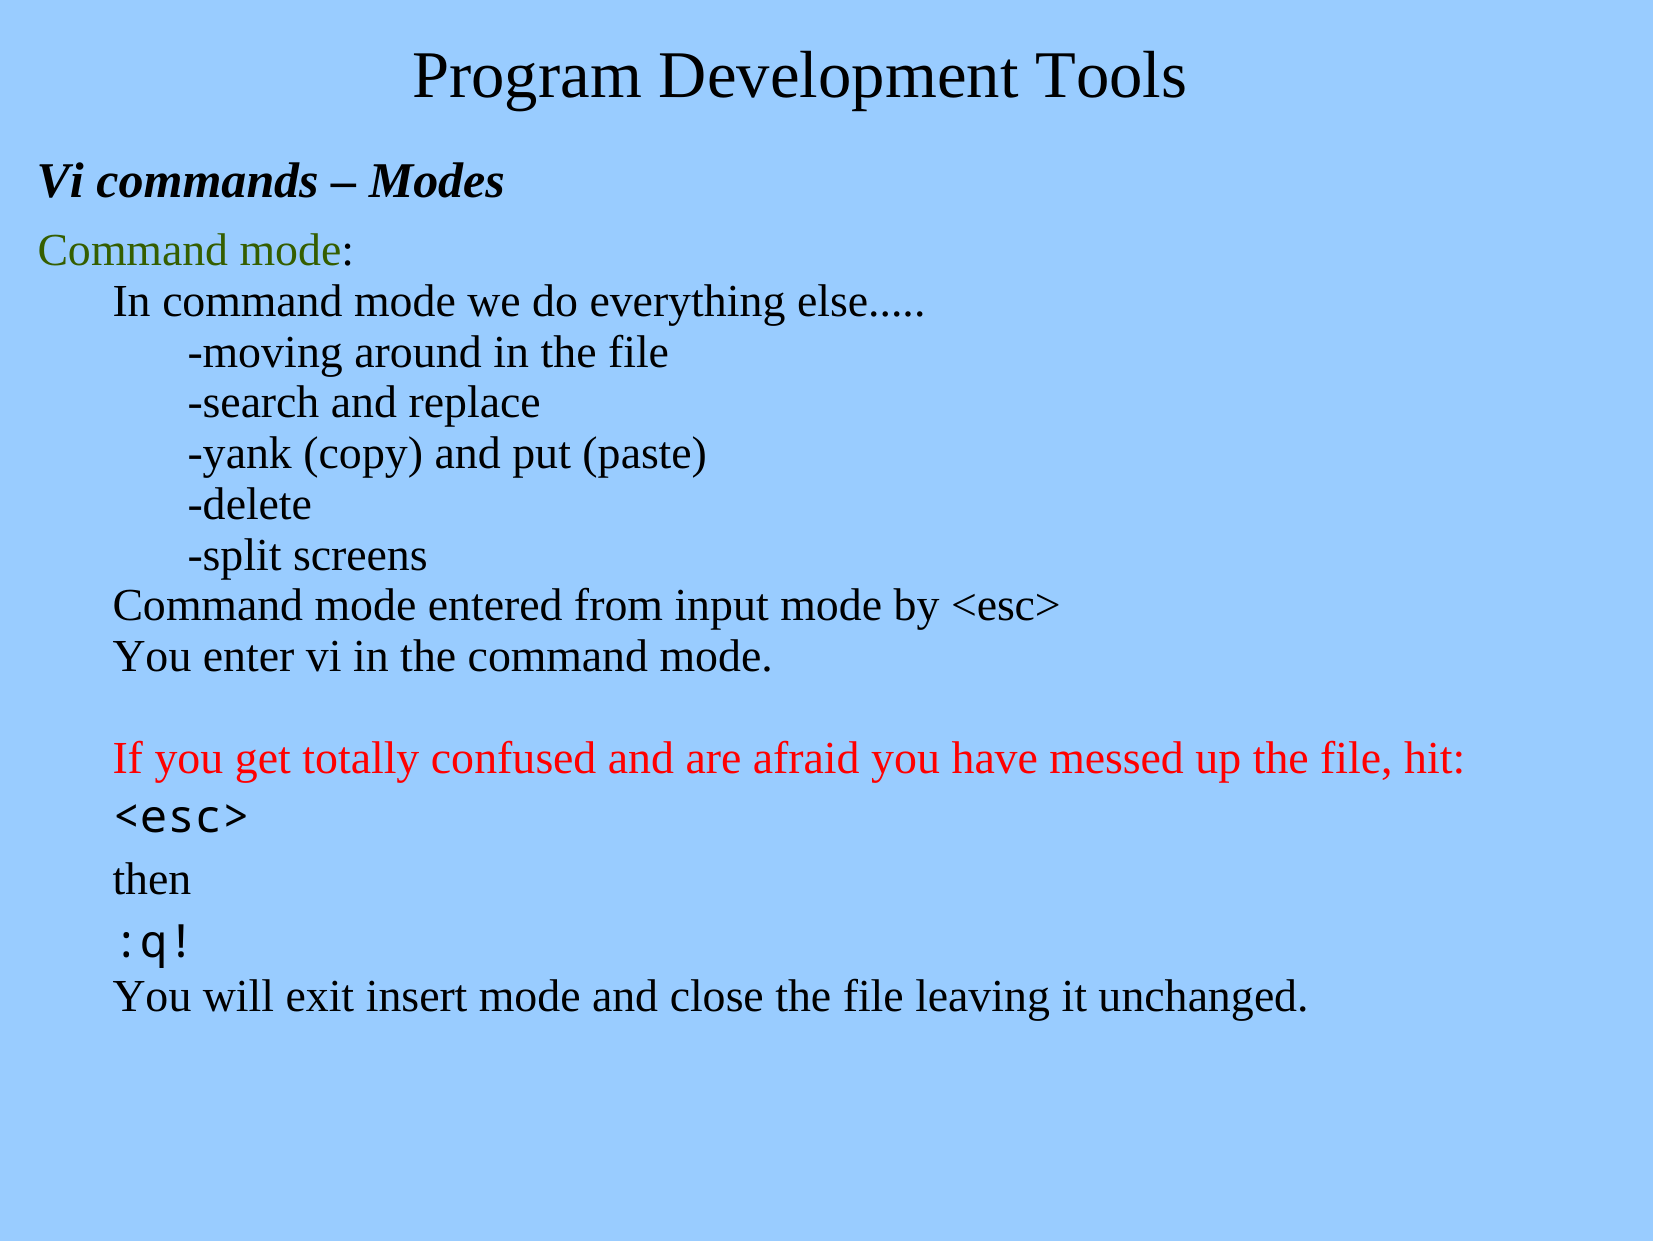

Program Development Tools
Vi commands – Modes
Command mode:
	In command mode we do everything else.....
		-moving around in the file
		-search and replace
		-yank (copy) and put (paste)
		-delete
		-split screens
	Command mode entered from input mode by <esc>
	You enter vi in the command mode.
	If you get totally confused and are afraid you have messed up the file, hit:
	<esc>
	then
	:q!
	You will exit insert mode and close the file leaving it unchanged.